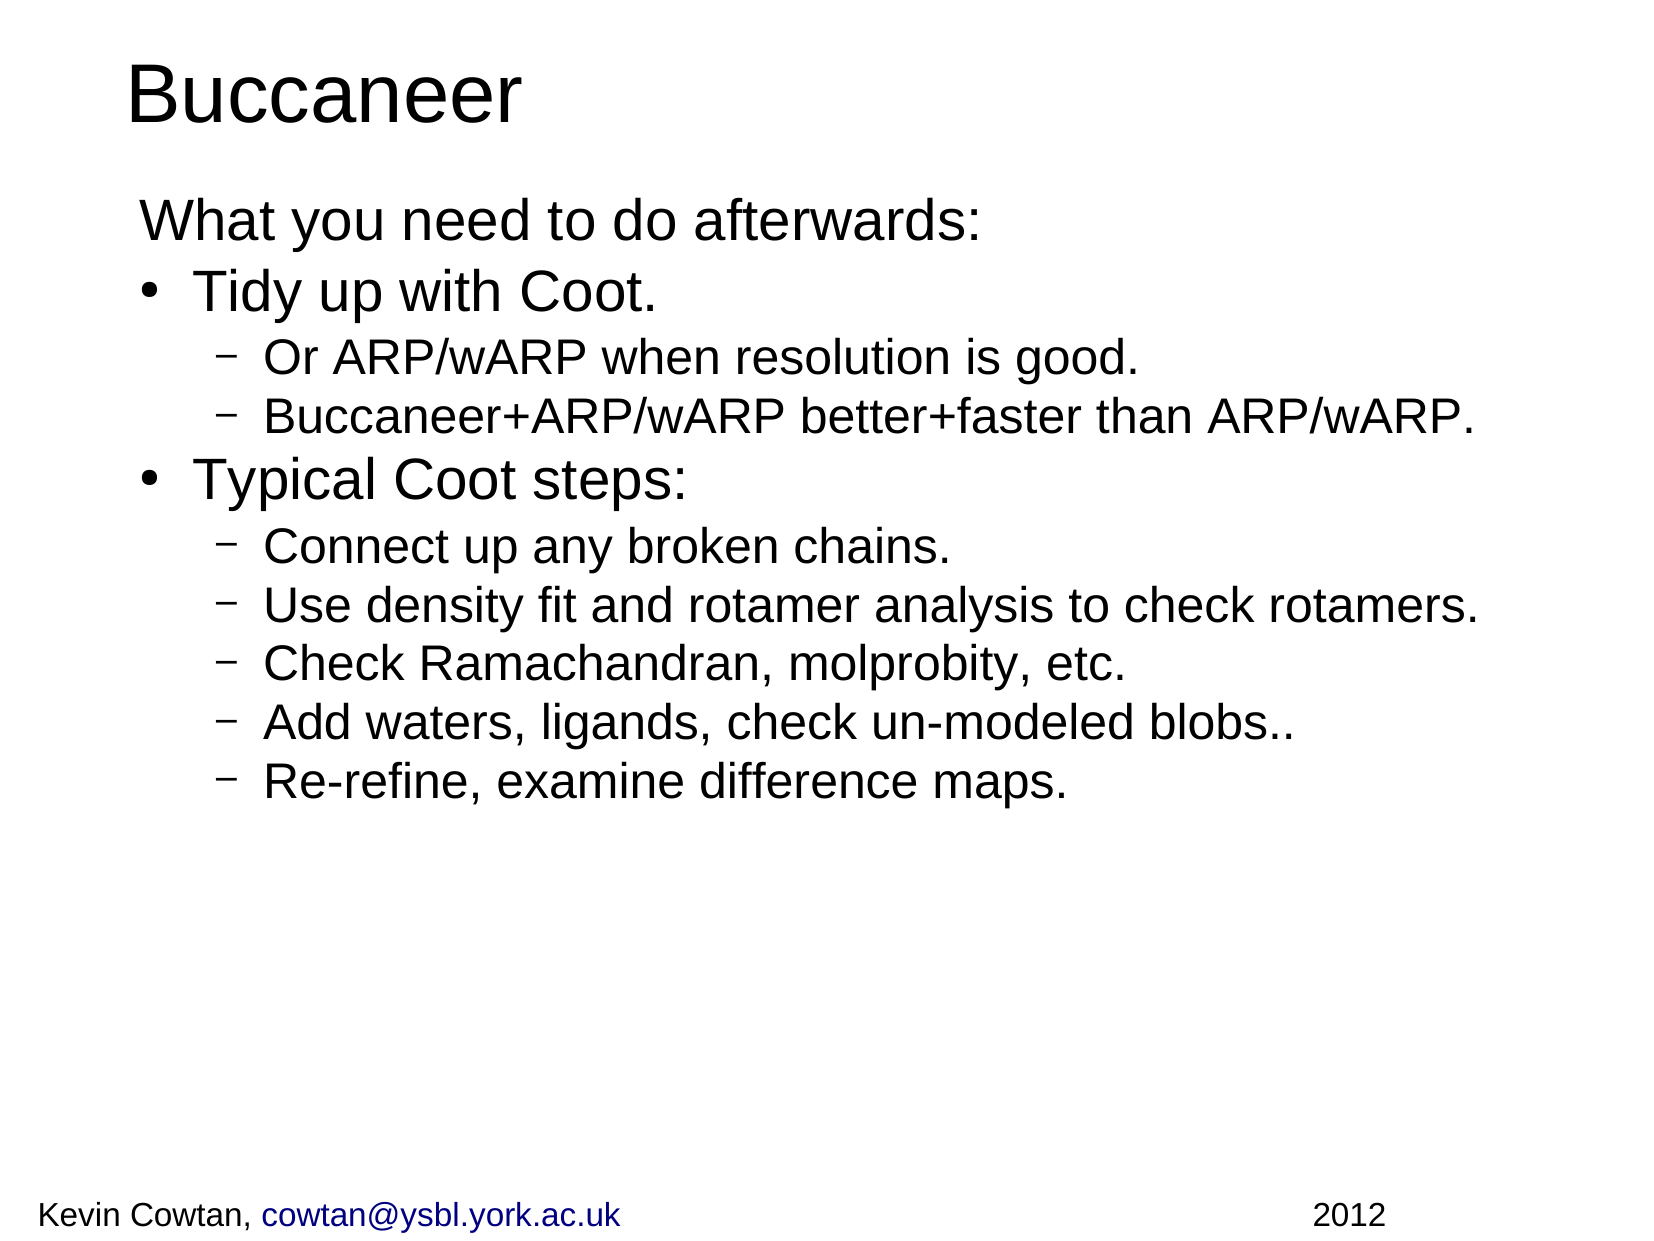

# Buccaneer
What you need to do afterwards:
Tidy up with Coot.
Or ARP/wARP when resolution is good.
Buccaneer+ARP/wARP better+faster than ARP/wARP.
Typical Coot steps:
Connect up any broken chains.
Use density fit and rotamer analysis to check rotamers.
Check Ramachandran, molprobity, etc.
Add waters, ligands, check un-modeled blobs..
Re-refine, examine difference maps.